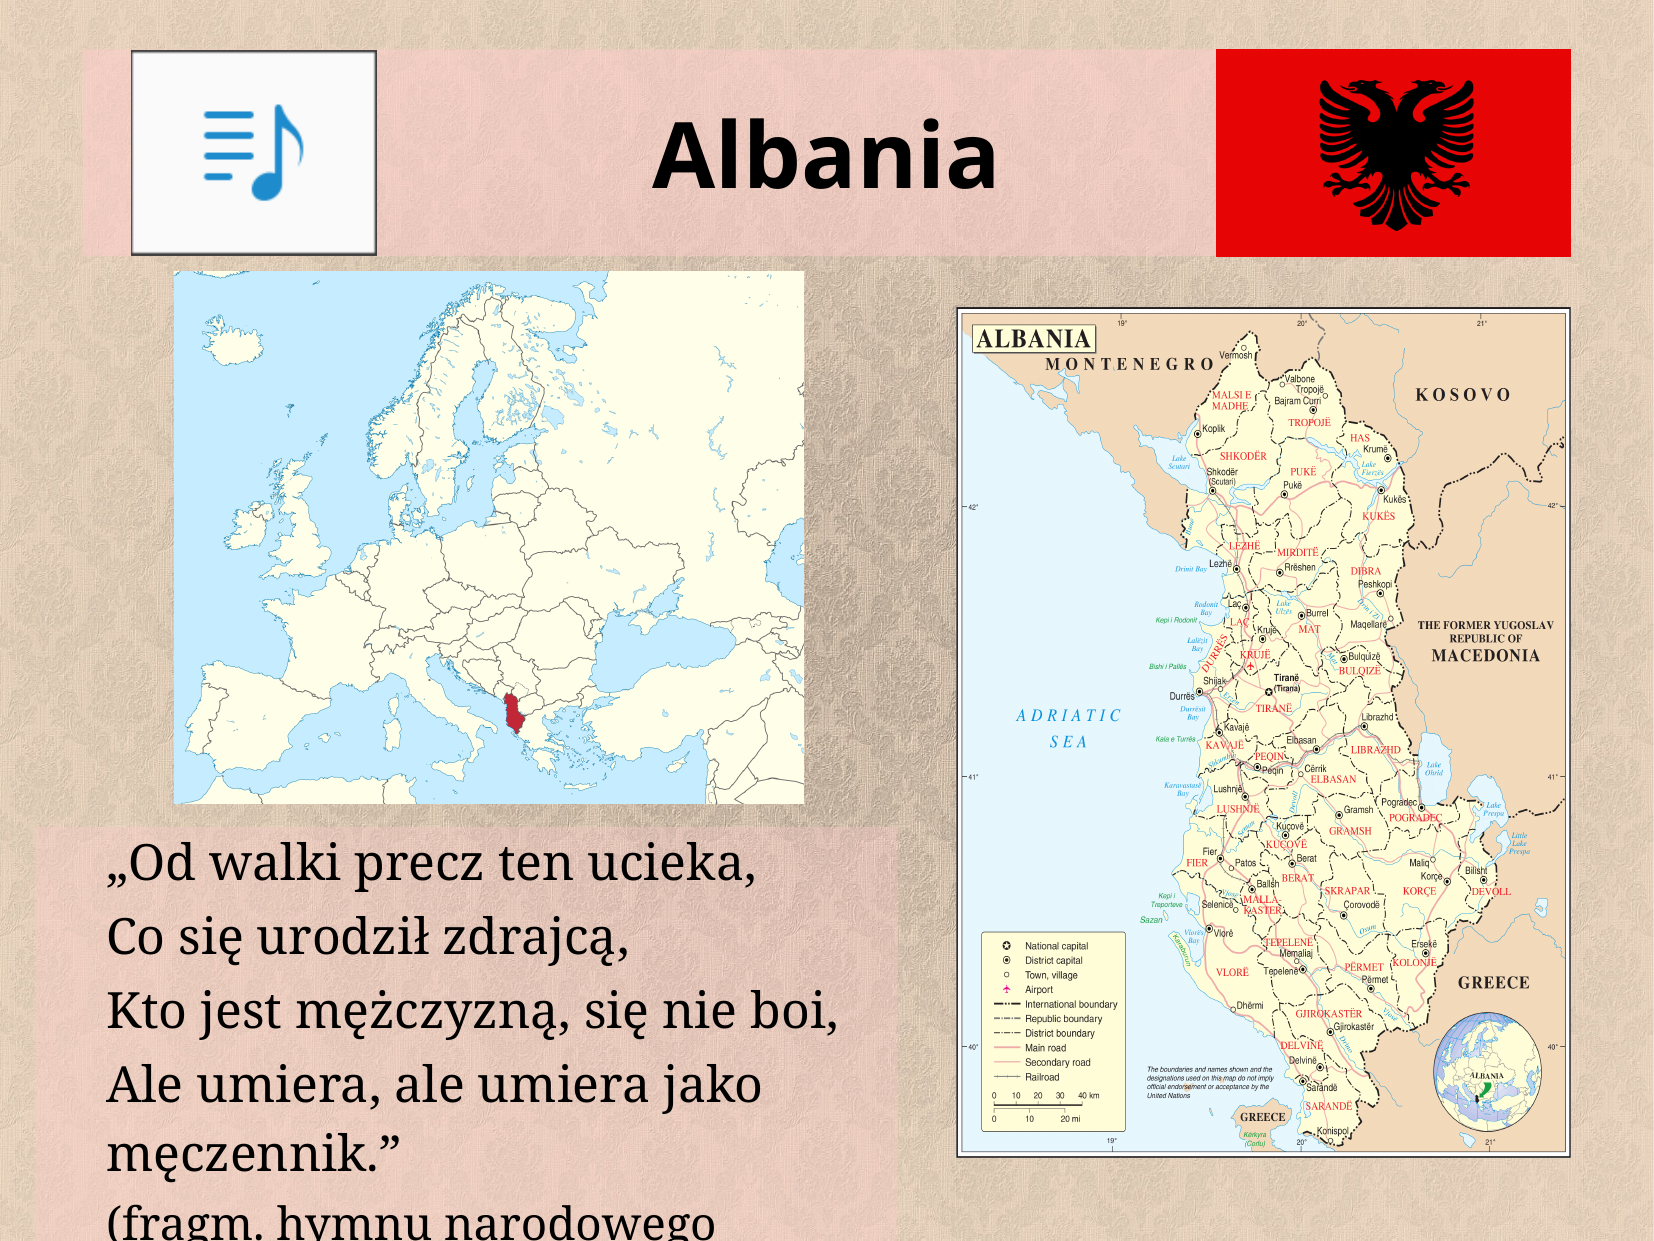

# Albania
„Od walki precz ten ucieka,
Co się urodził zdrajcą,
Kto jest mężczyzną, się nie boi,
Ale umiera, ale umiera jako męczennik.”
(fragm. hymnu narodowego Albanii)